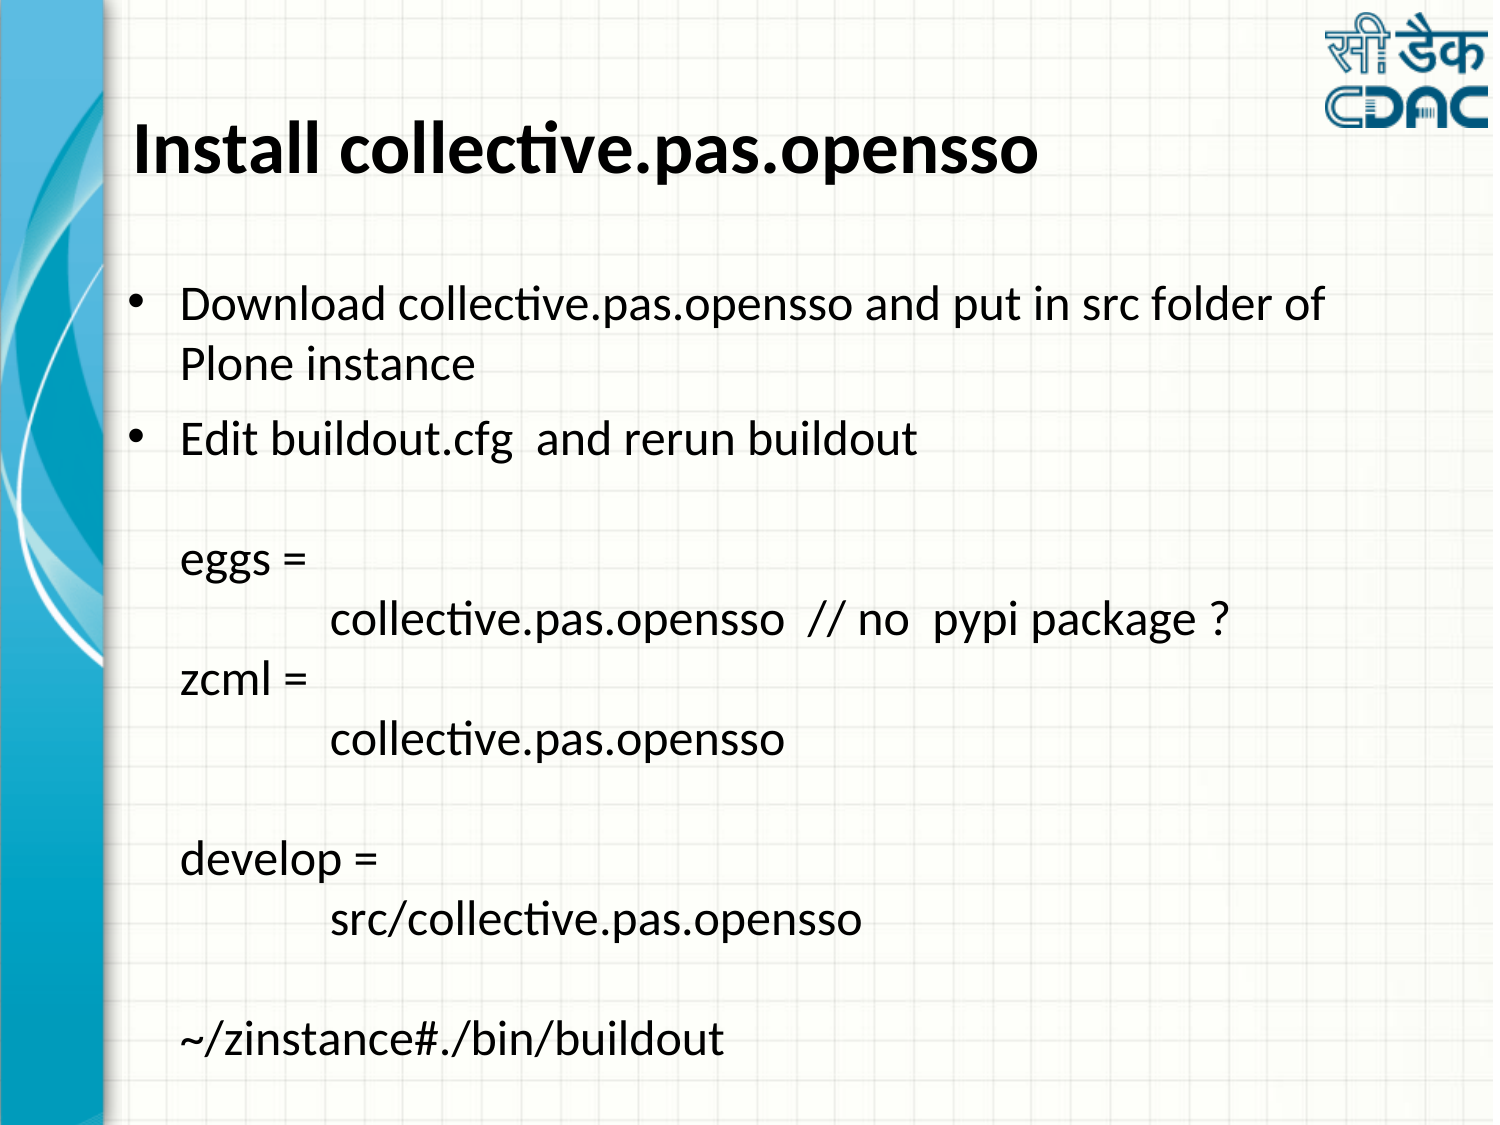

Install collective.pas.opensso
Download collective.pas.opensso and put in src folder of Plone instance
Edit buildout.cfg and rerun buildout
eggs =
		collective.pas.opensso // no pypi package ?
zcml =
		collective.pas.opensso
develop =
		src/collective.pas.opensso
~/zinstance#./bin/buildout